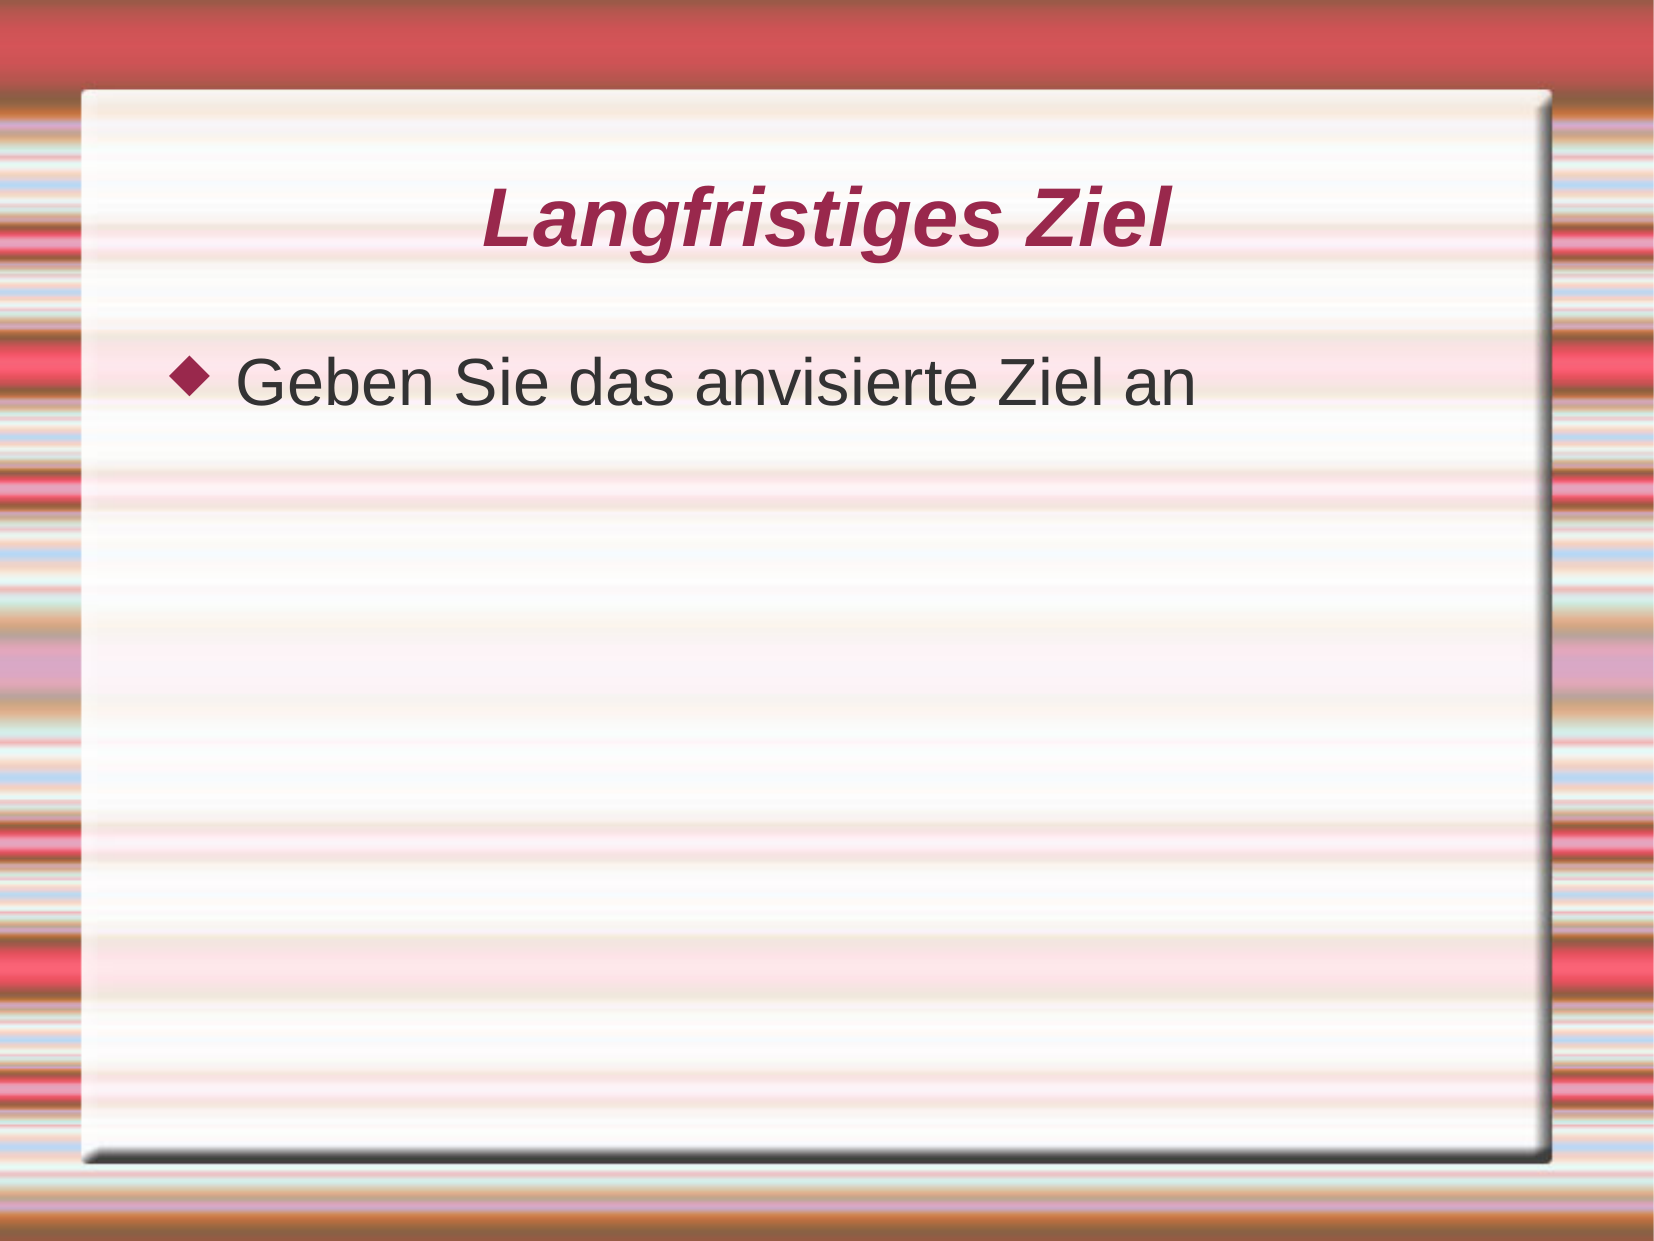

# Langfristiges Ziel
Geben Sie das anvisierte Ziel an